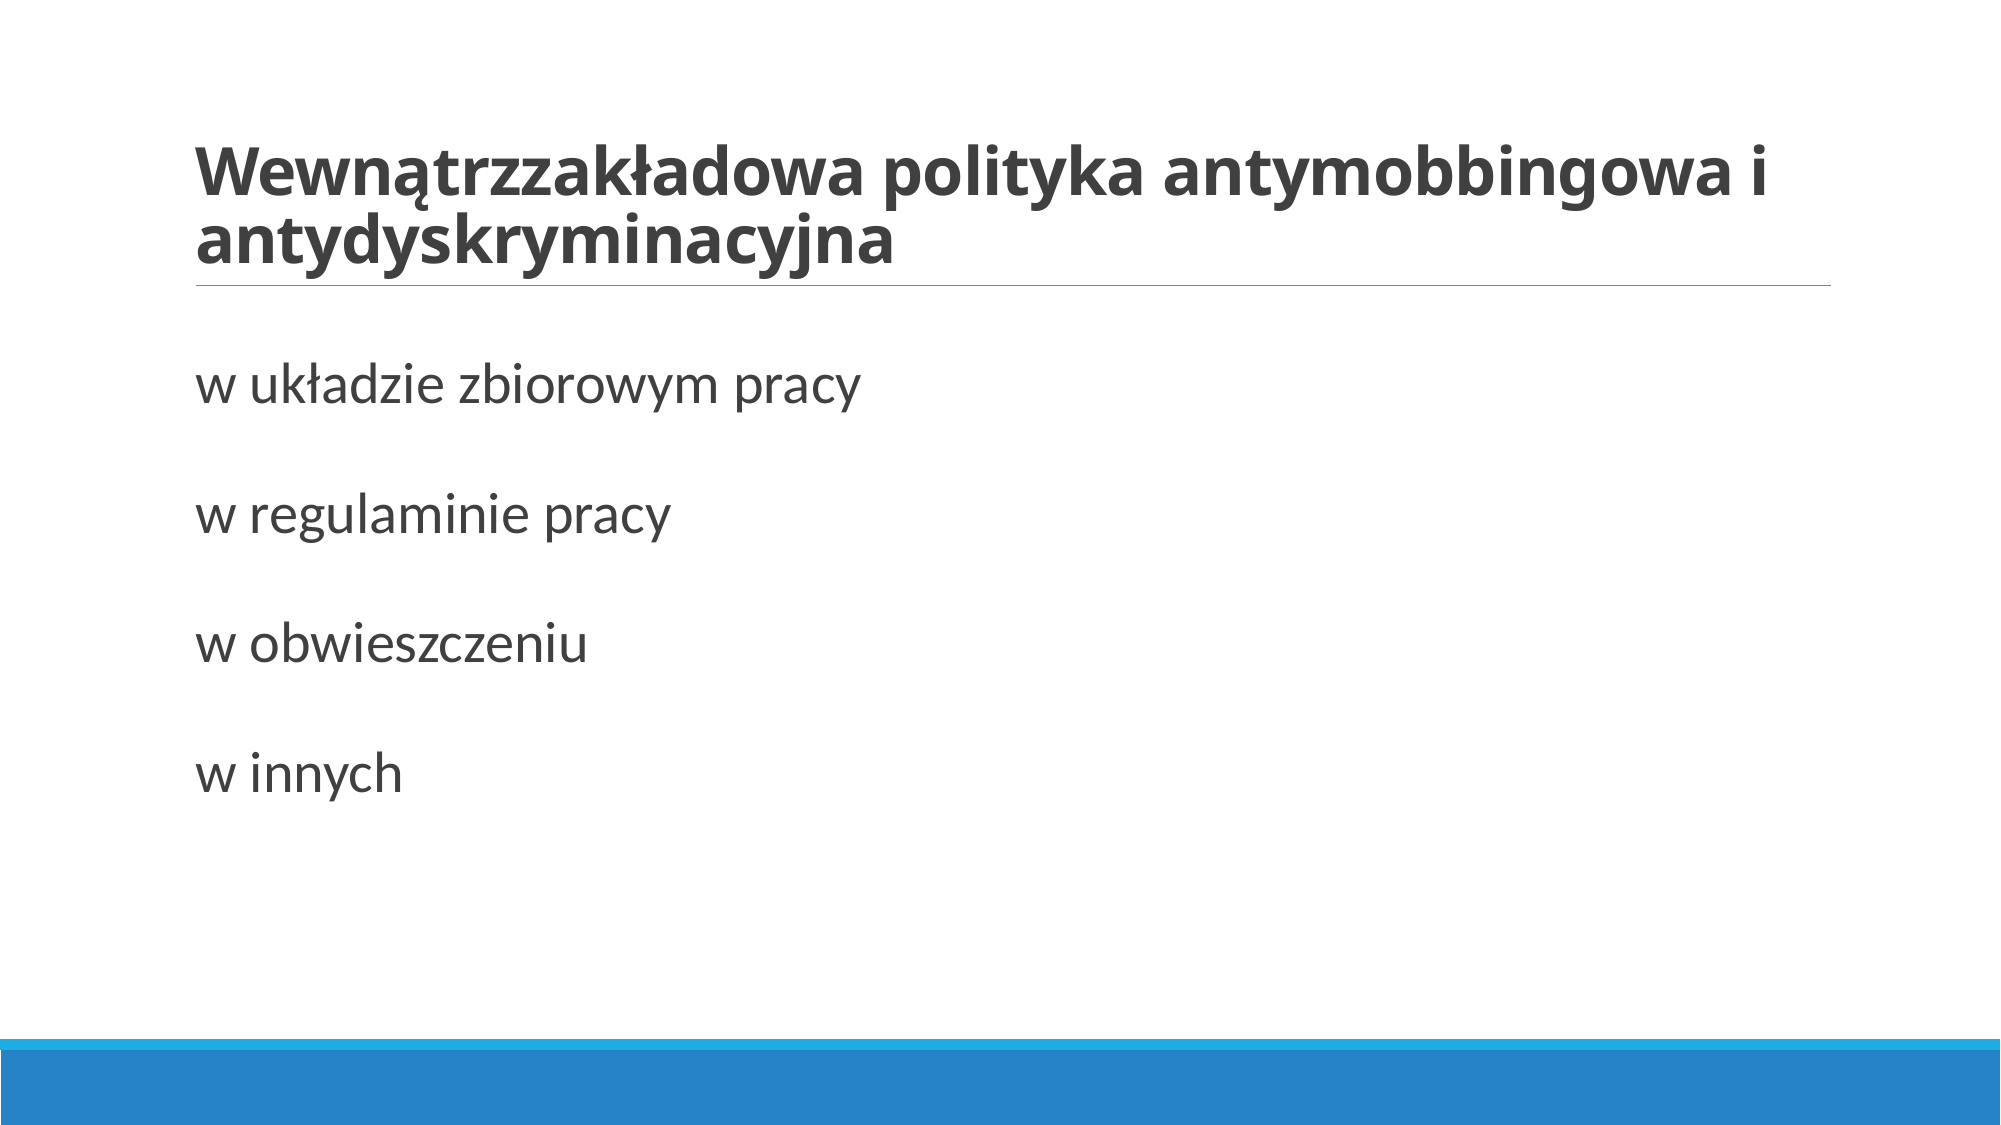

# Wewnątrzzakładowa polityka antymobbingowa i antydyskryminacyjna
w układzie zbiorowym pracy
w regulaminie pracy
w obwieszczeniu
w innych